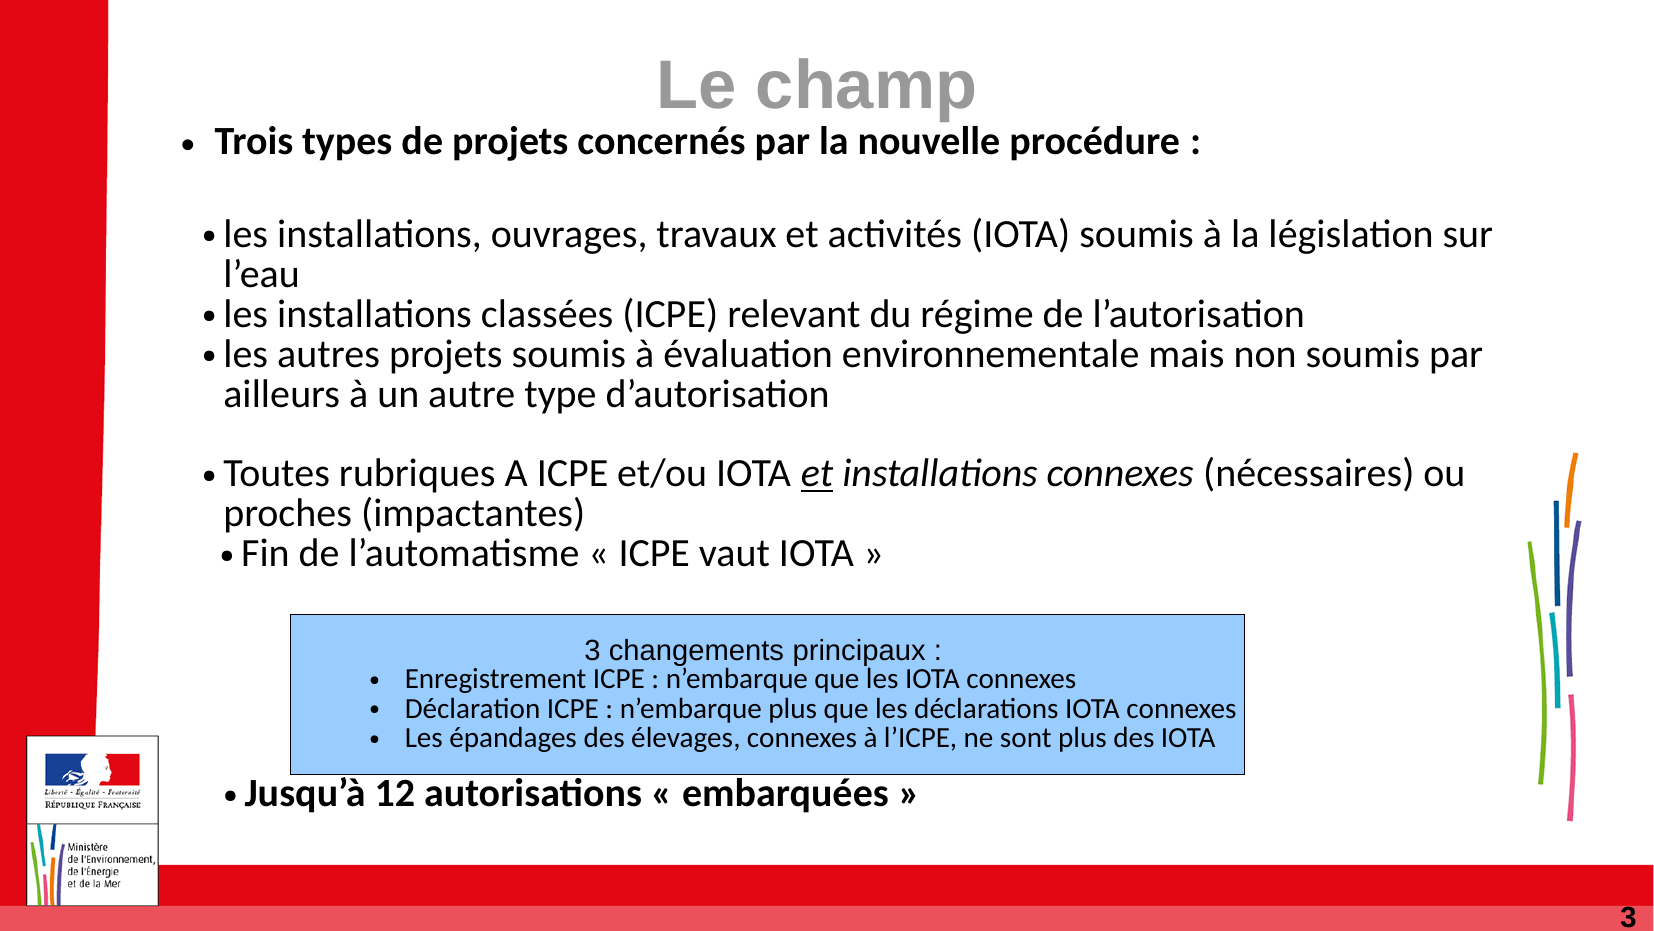

# Le champ
Trois types de projets concernés par la nouvelle procédure :
les installations, ouvrages, travaux et activités (IOTA) soumis à la législation sur l’eau
les installations classées (ICPE) relevant du régime de l’autorisation
les autres projets soumis à évaluation environnementale mais non soumis par ailleurs à un autre type d’autorisation
Toutes rubriques A ICPE et/ou IOTA et installations connexes (nécessaires) ou proches (impactantes)
Fin de l’automatisme « ICPE vaut IOTA »
Jusqu’à 12 autorisations « embarquées »
3 changements principaux :
Enregistrement ICPE : n’embarque que les IOTA connexes
Déclaration ICPE : n’embarque plus que les déclarations IOTA connexes
Les épandages des élevages, connexes à l’ICPE, ne sont plus des IOTA
3